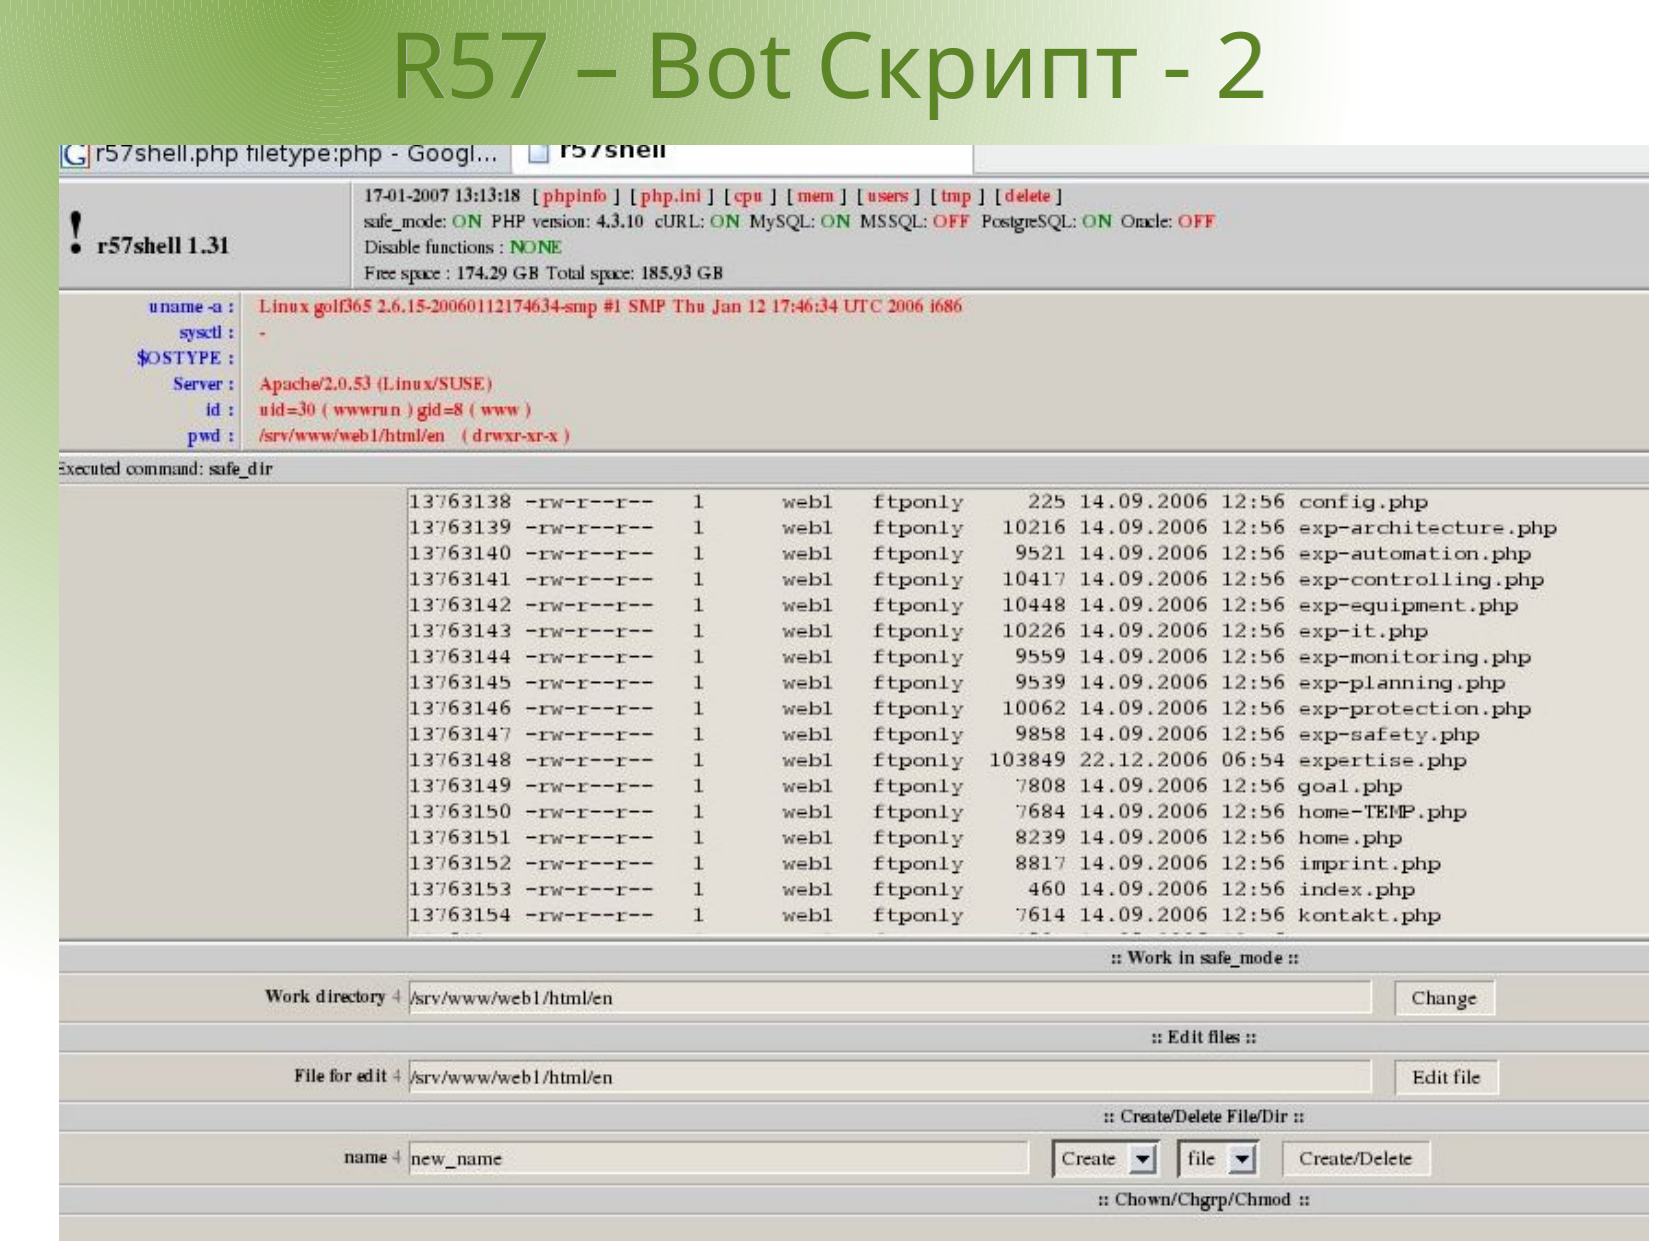

# R57 – Bot Скрипт - 2